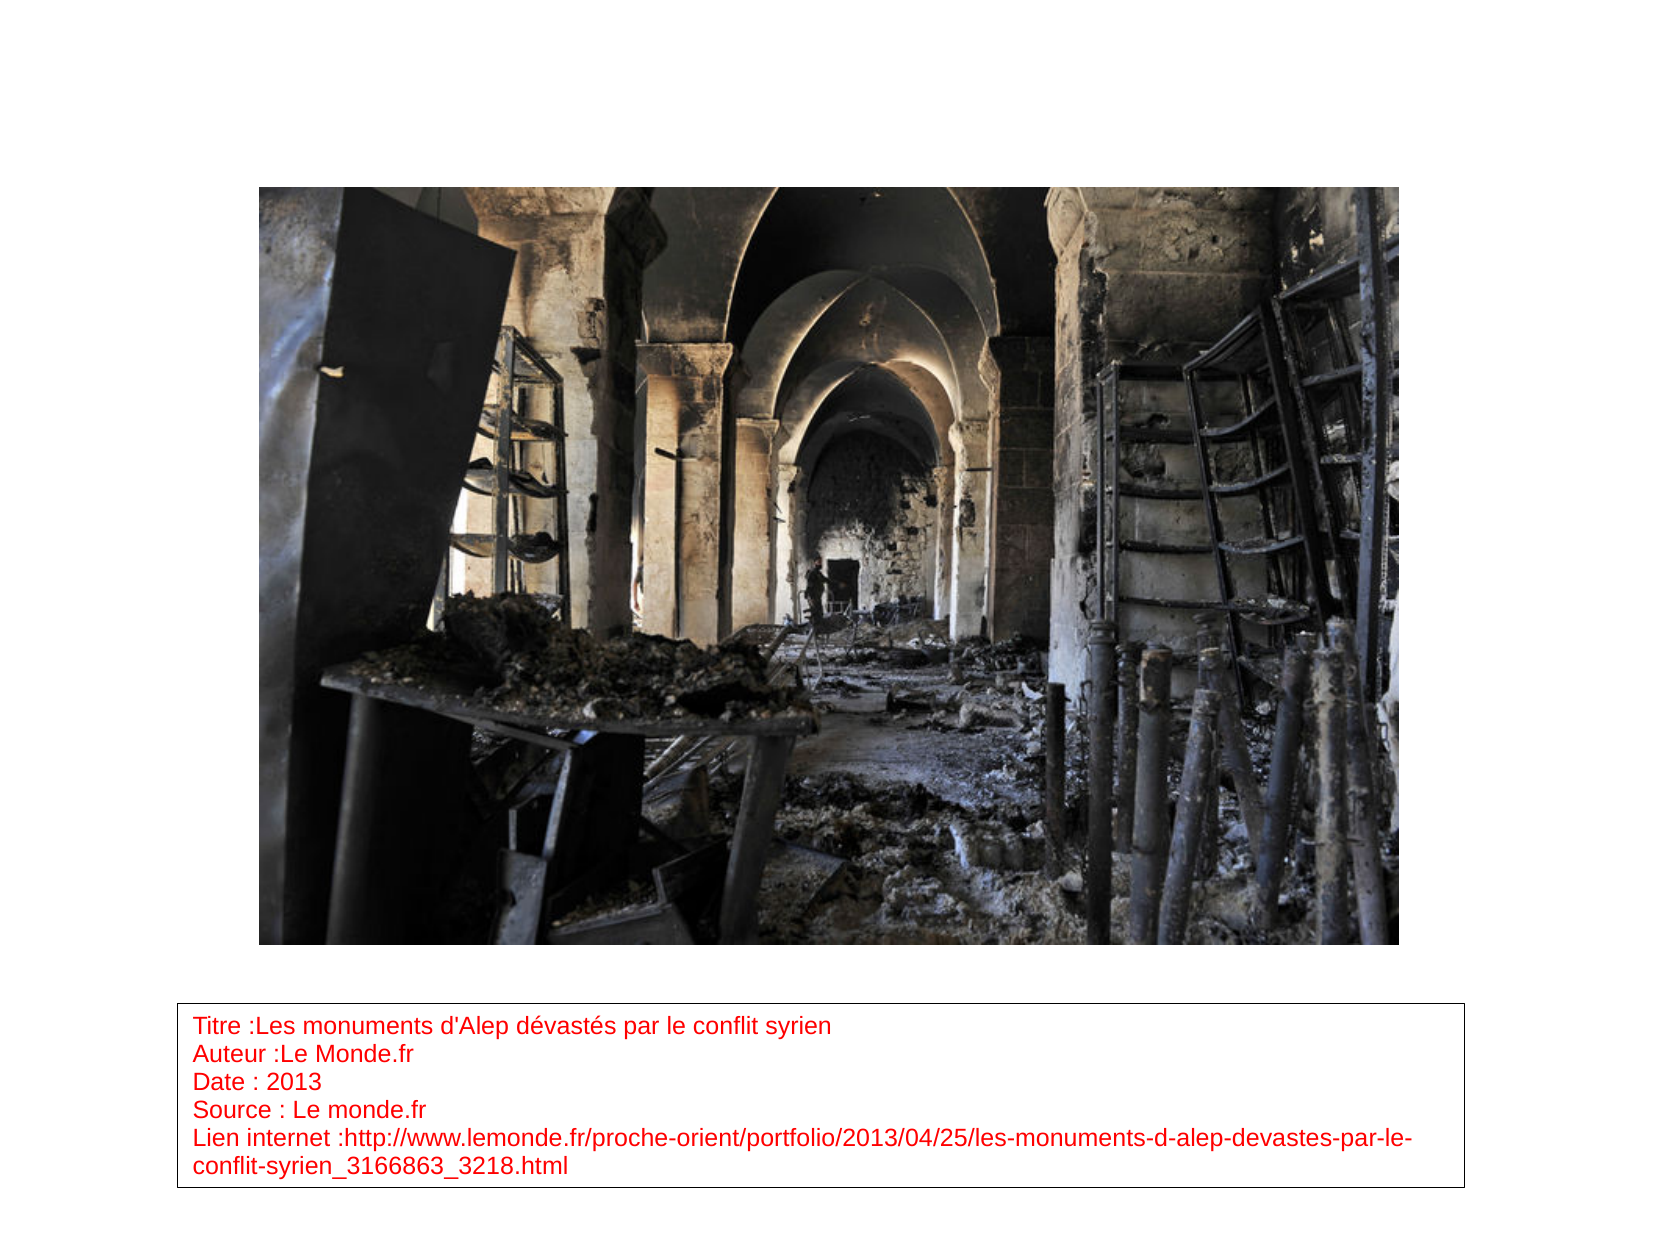

Titre :Les monuments d'Alep dévastés par le conflit syrien
Auteur :Le Monde.fr
Date : 2013
Source : Le monde.fr
Lien internet :http://www.lemonde.fr/proche-orient/portfolio/2013/04/25/les-monuments-d-alep-devastes-par-le-conflit-syrien_3166863_3218.html